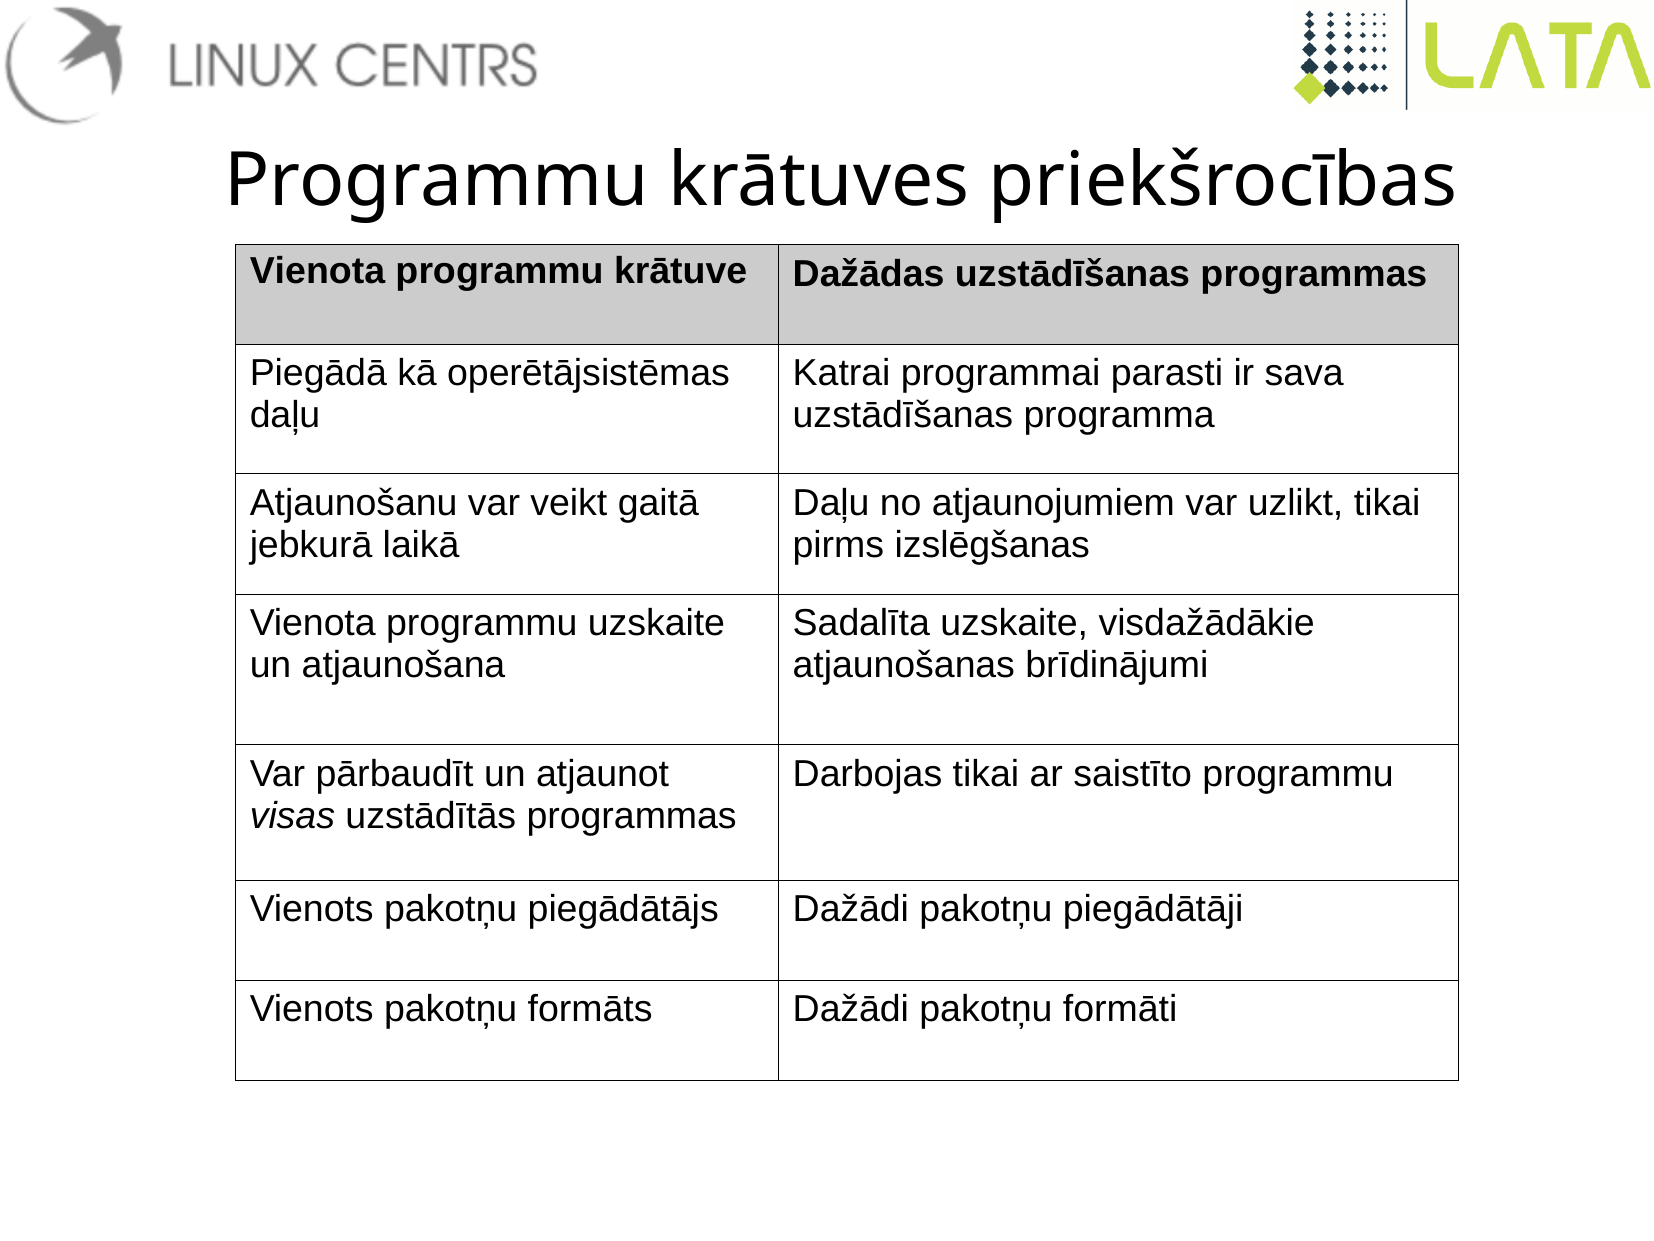

# Programmu krātuves priekšrocības
| Vienota programmu krātuve | Dažādas uzstādīšanas programmas |
| --- | --- |
| Piegādā kā operētājsistēmas daļu | Katrai programmai parasti ir sava uzstādīšanas programma |
| Atjaunošanu var veikt gaitā jebkurā laikā | Daļu no atjaunojumiem var uzlikt, tikai pirms izslēgšanas |
| Vienota programmu uzskaite un atjaunošana | Sadalīta uzskaite, visdažādākie atjaunošanas brīdinājumi |
| Var pārbaudīt un atjaunot visas uzstādītās programmas | Darbojas tikai ar saistīto programmu |
| Vienots pakotņu piegādātājs | Dažādi pakotņu piegādātāji |
| Vienots pakotņu formāts | Dažādi pakotņu formāti |